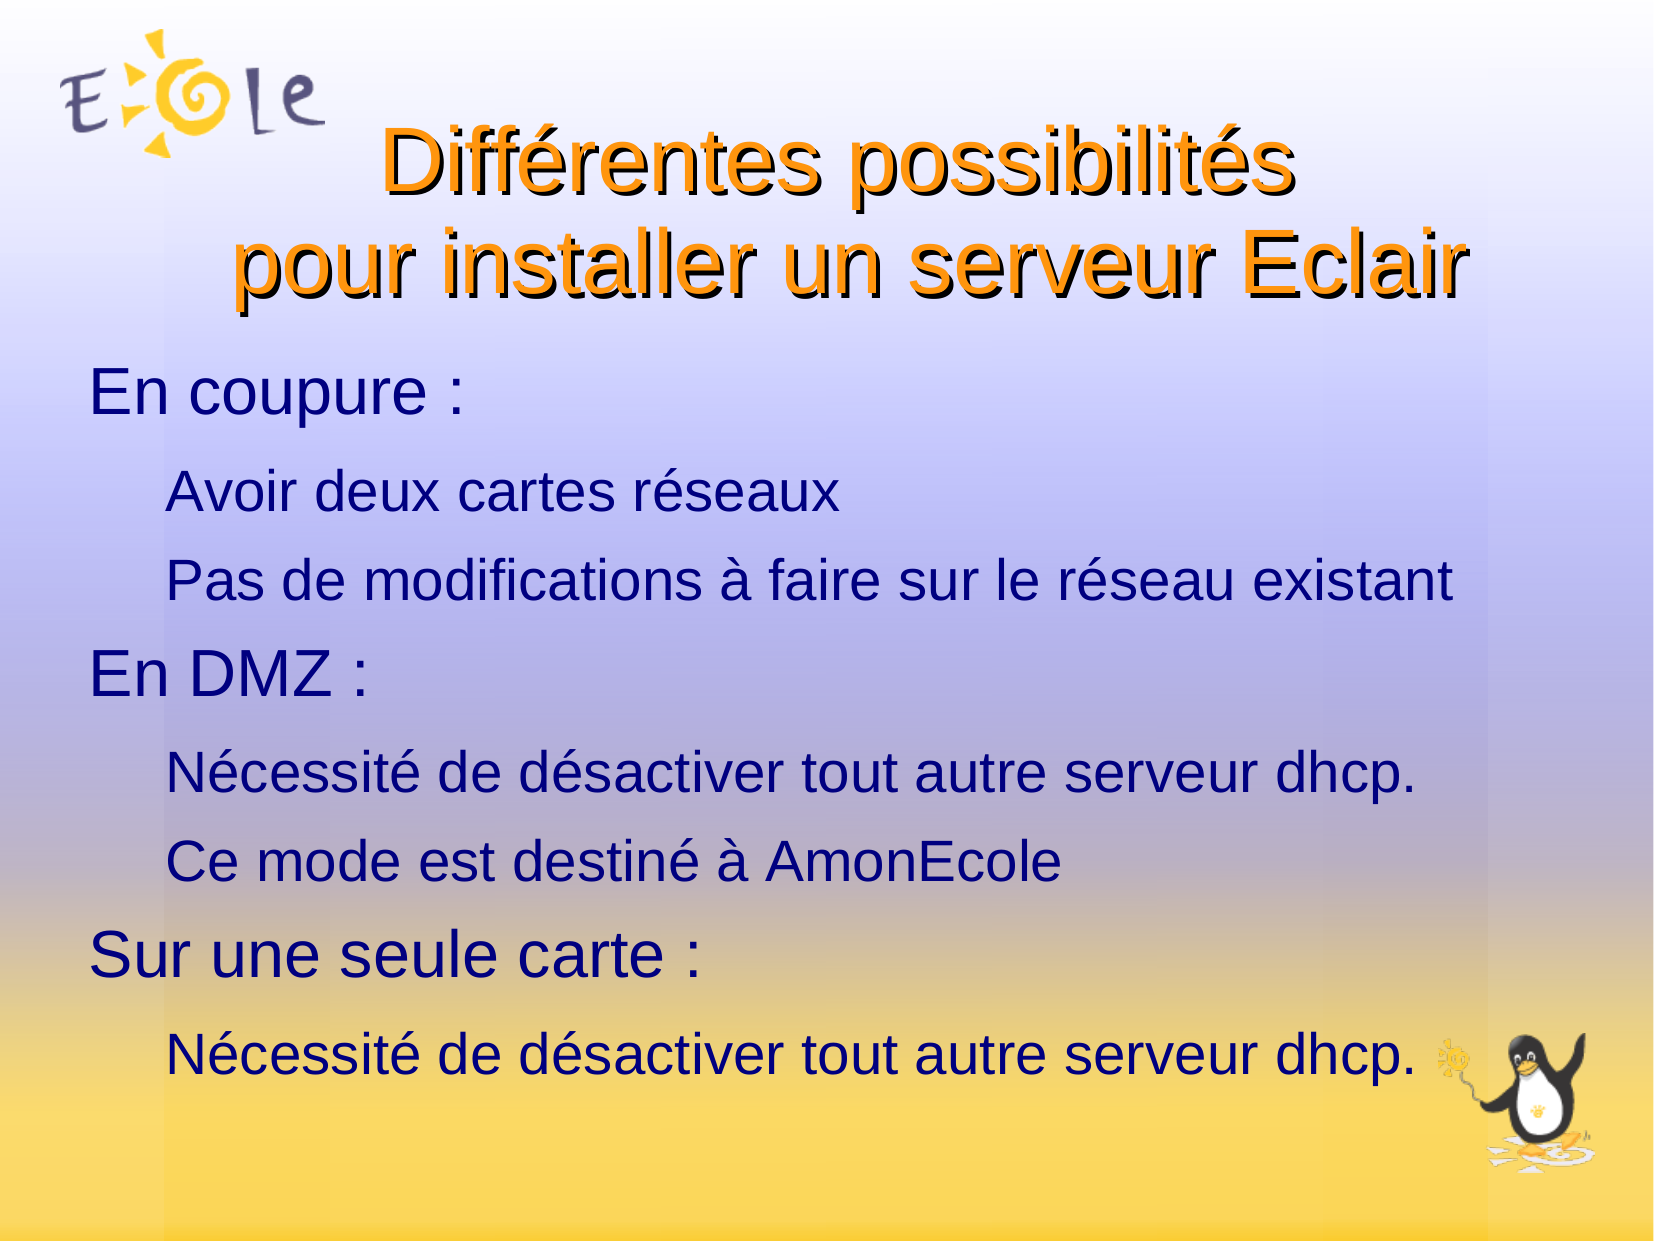

# Différentes possibilités pour installer un serveur Eclair
En coupure :
Avoir deux cartes réseaux
Pas de modifications à faire sur le réseau existant
En DMZ :
Nécessité de désactiver tout autre serveur dhcp.
Ce mode est destiné à AmonEcole
Sur une seule carte :
Nécessité de désactiver tout autre serveur dhcp.